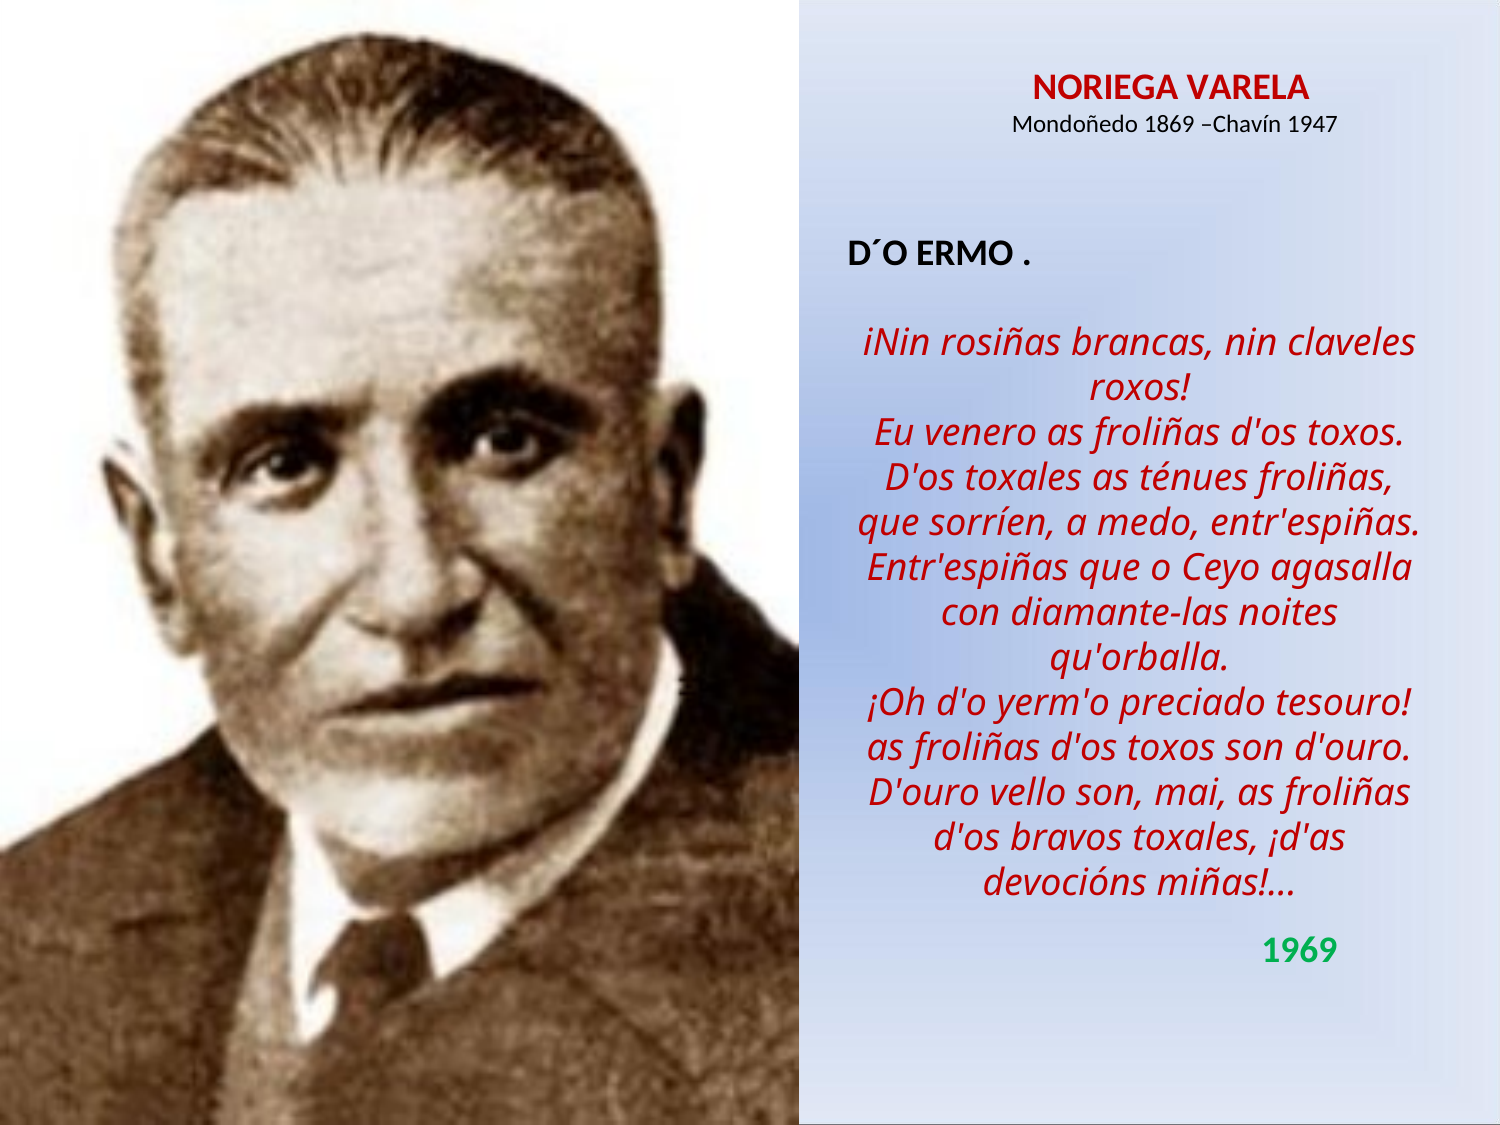

NORIEGA VARELA
Mondoñedo 1869 –Chavín 1947
D´O ERMO .
iNin rosiñas brancas, nin claveles roxos!
Eu venero as froliñas d'os toxos.
D'os toxales as ténues froliñas,
que sorríen, a medo, entr'espiñas.
Entr'espiñas que o Ceyo agasalla
con diamante-las noites qu'orballa.
¡Oh d'o yerm'o preciado tesouro!
as froliñas d'os toxos son d'ouro.
D'ouro vello son, mai, as froliñas
d'os bravos toxales, ¡d'as devocións miñas!...
1969